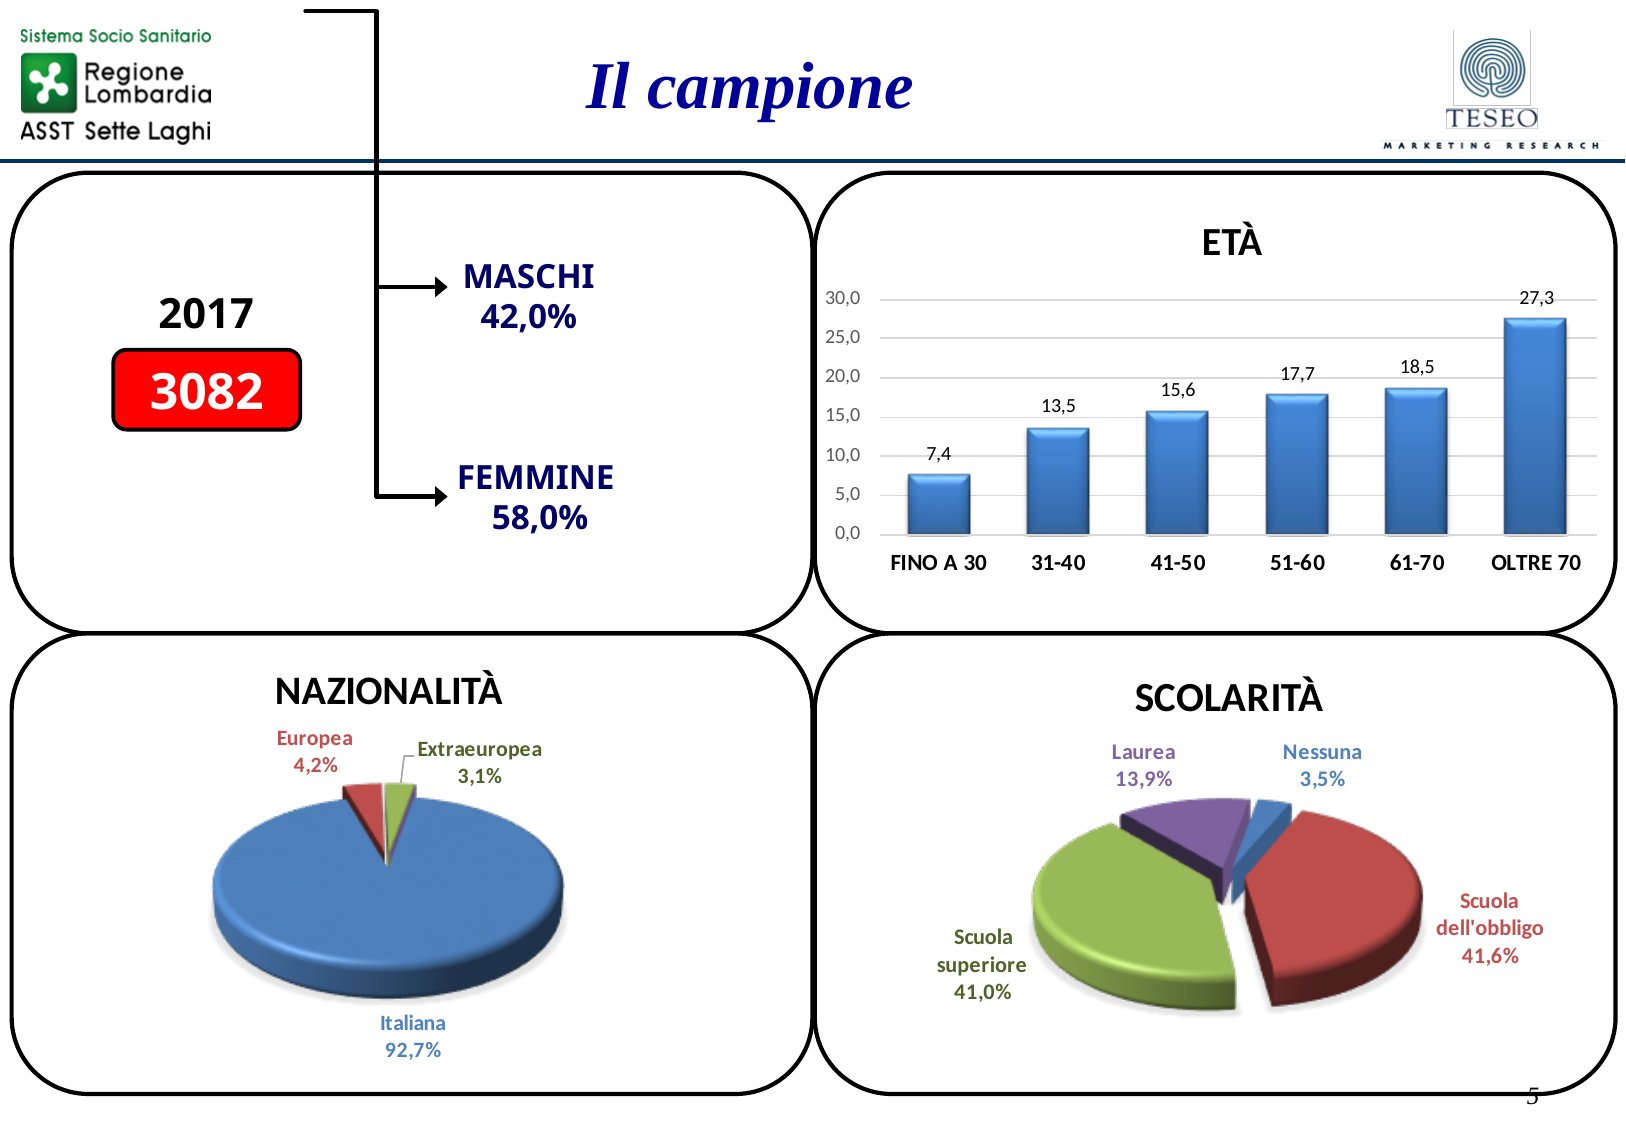

Il campione
MASCHI
42,0%
2017
3082
FEMMINE
58,0%